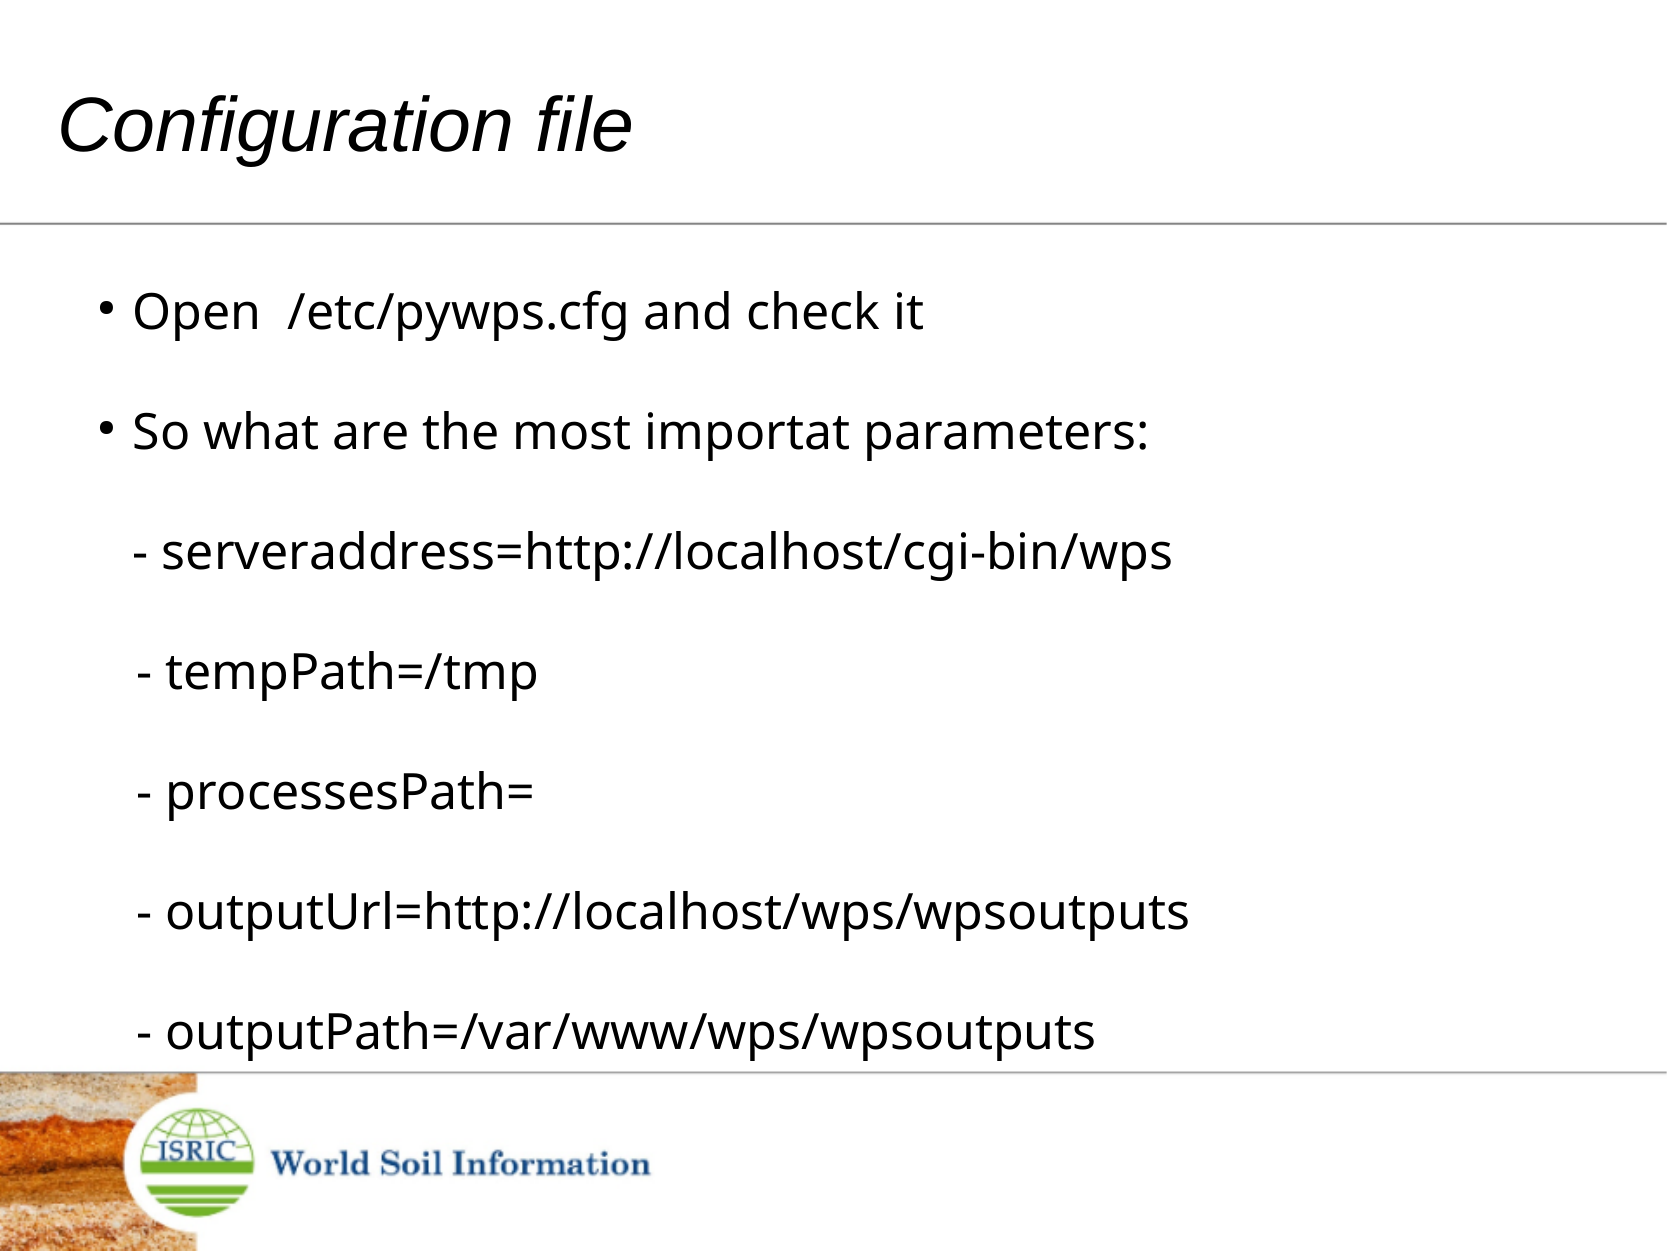

Configuration file
Open /etc/pywps.cfg and check it
So what are the most importat parameters:
- serveraddress=http://localhost/cgi-bin/wps
 - tempPath=/tmp
 - processesPath=
 - outputUrl=http://localhost/wps/wpsoutputs
 - outputPath=/var/www/wps/wpsoutputs
#